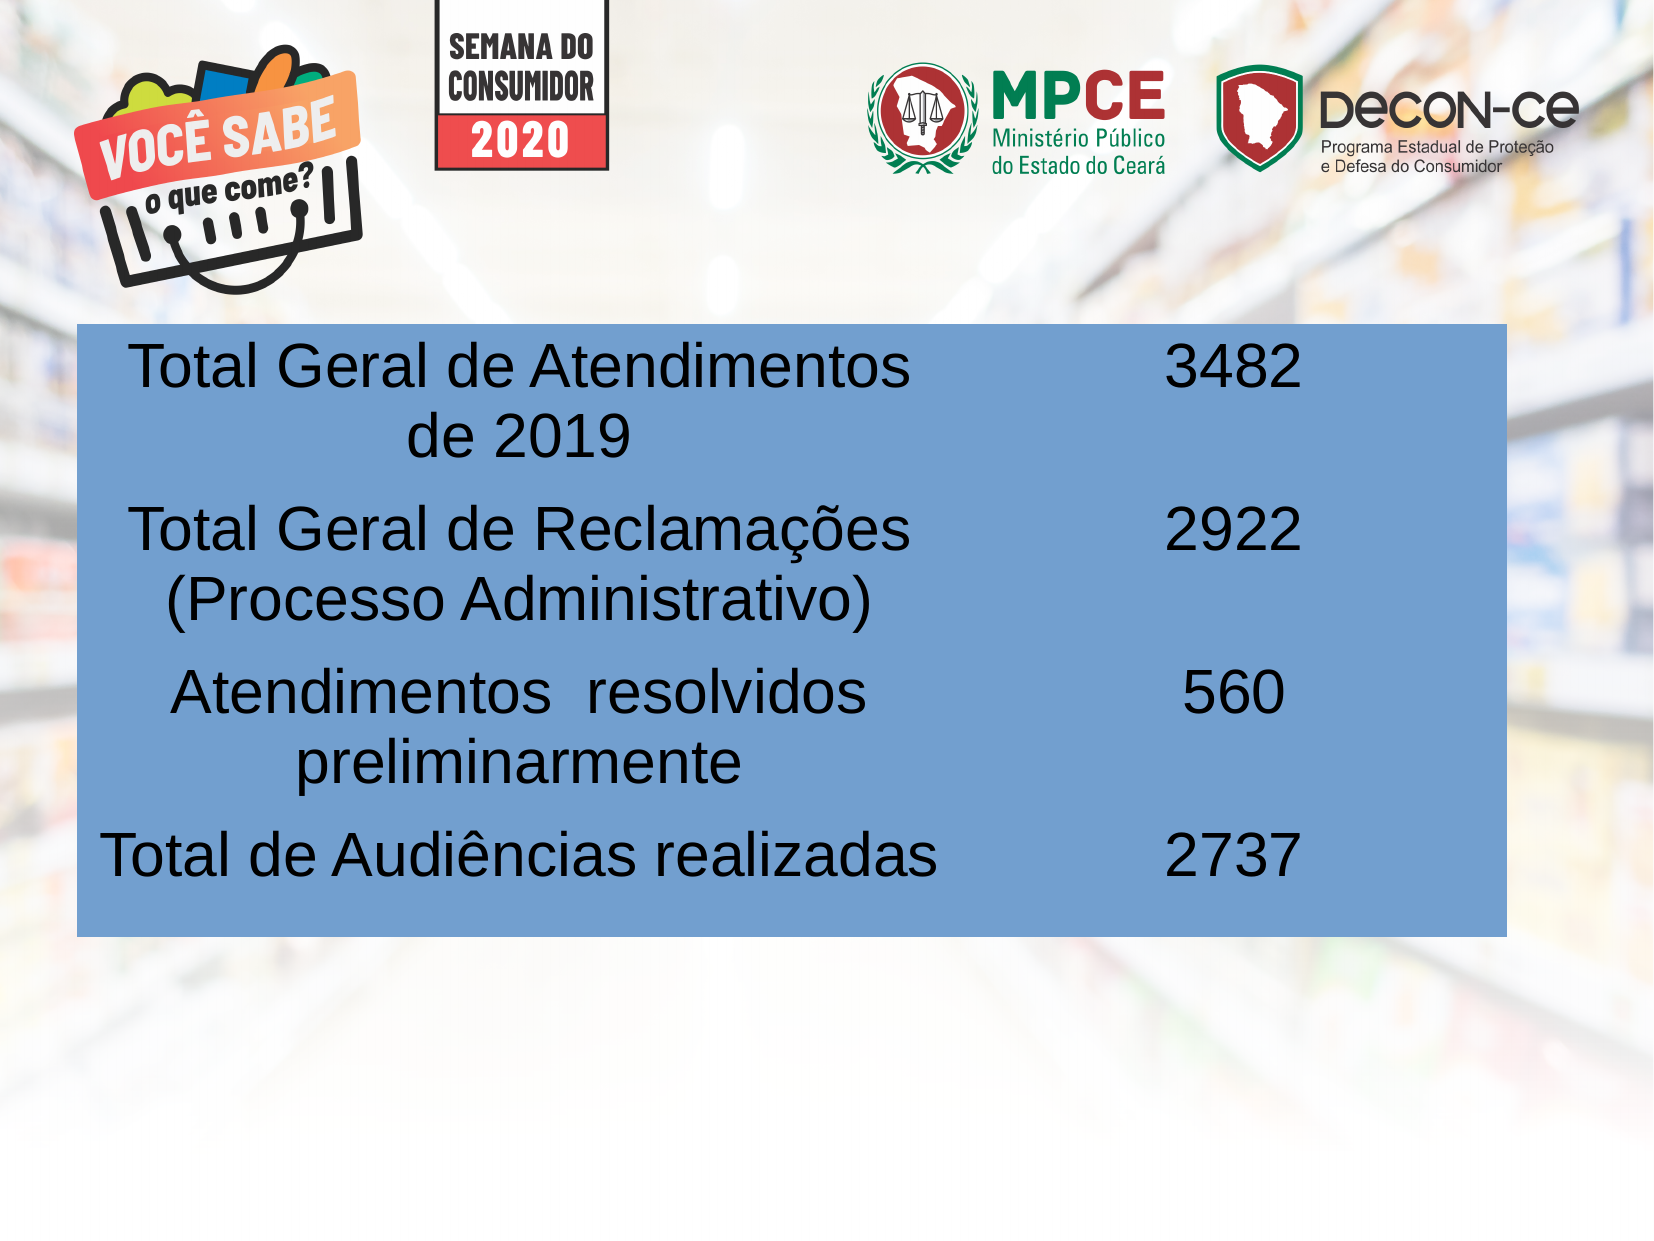

| Total Geral de Atendimentos de 2019 | 3482 |
| --- | --- |
| Total Geral de Reclamações (Processo Administrativo) | 2922 |
| Atendimentos resolvidos preliminarmente | 560 |
| Total de Audiências realizadas | 2737 |